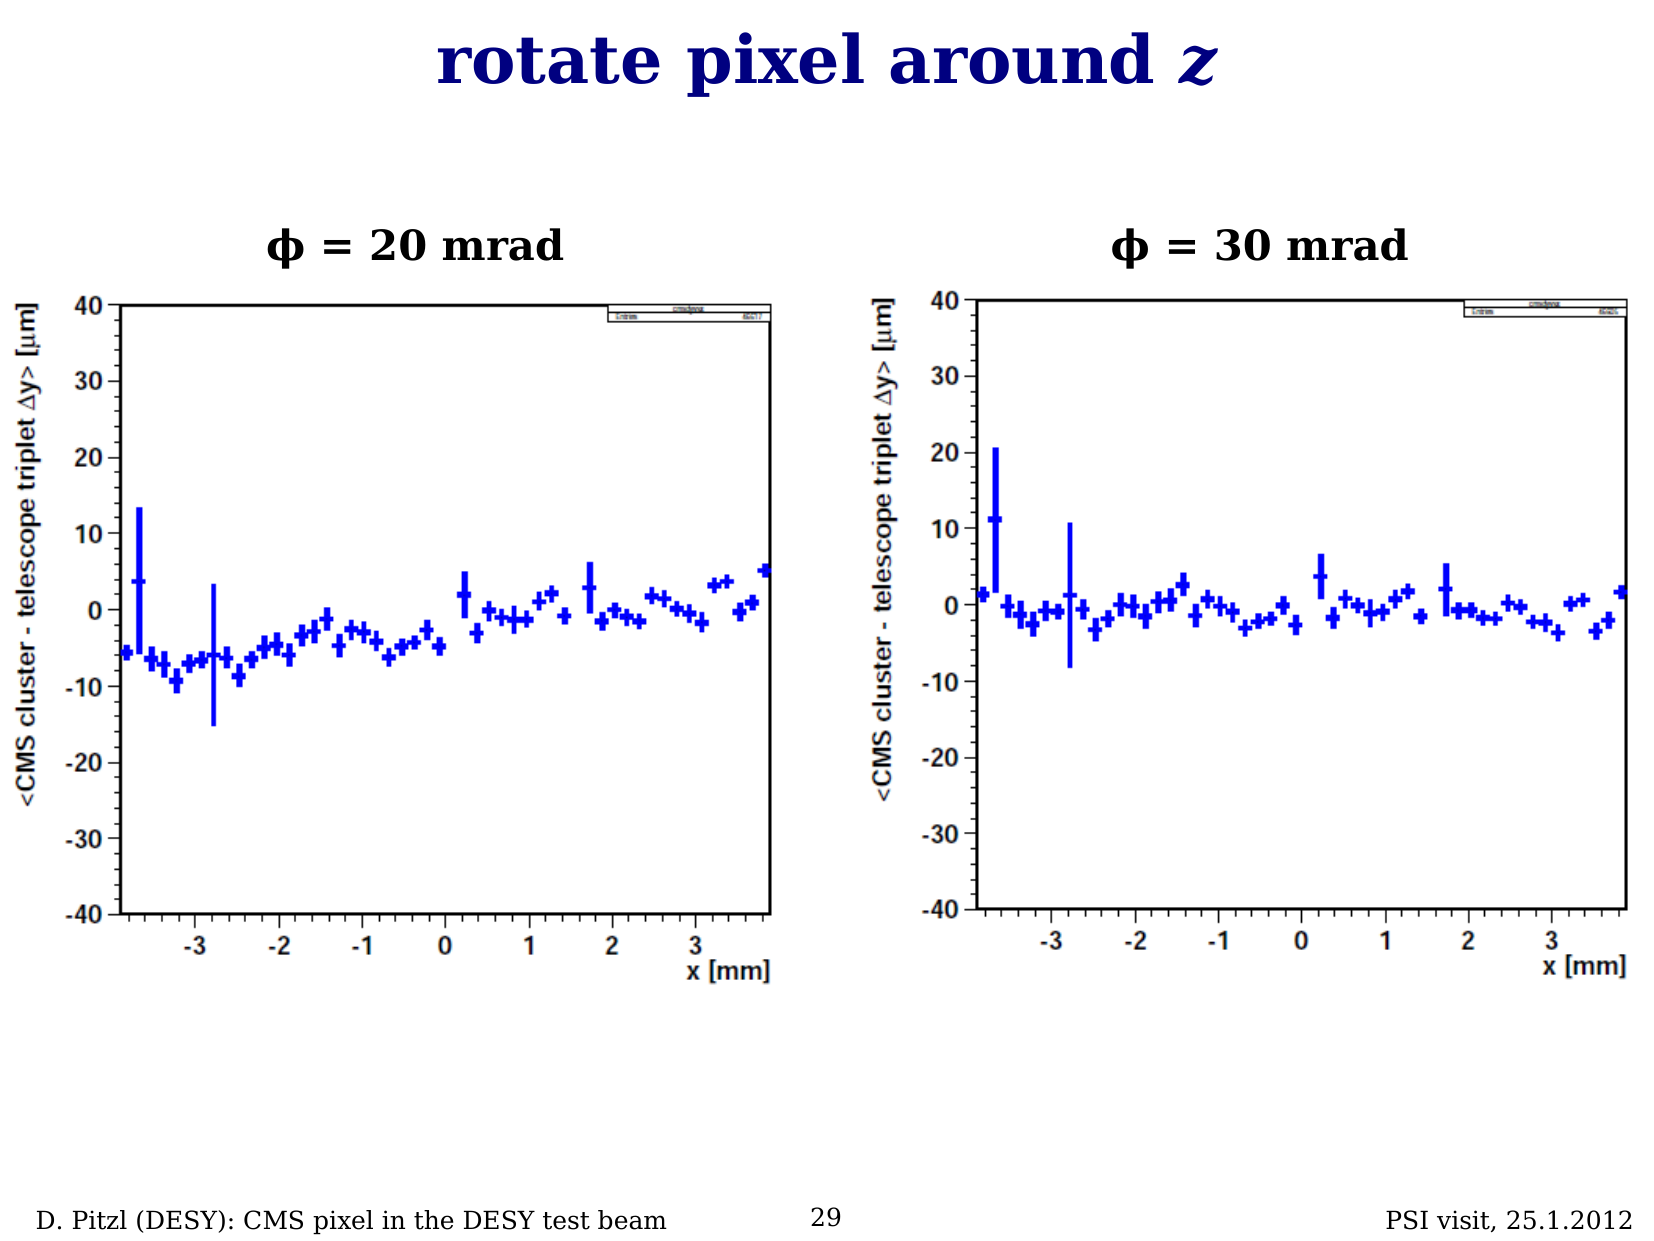

# rotate pixel around z
ϕ = 20 mrad
ϕ = 30 mrad